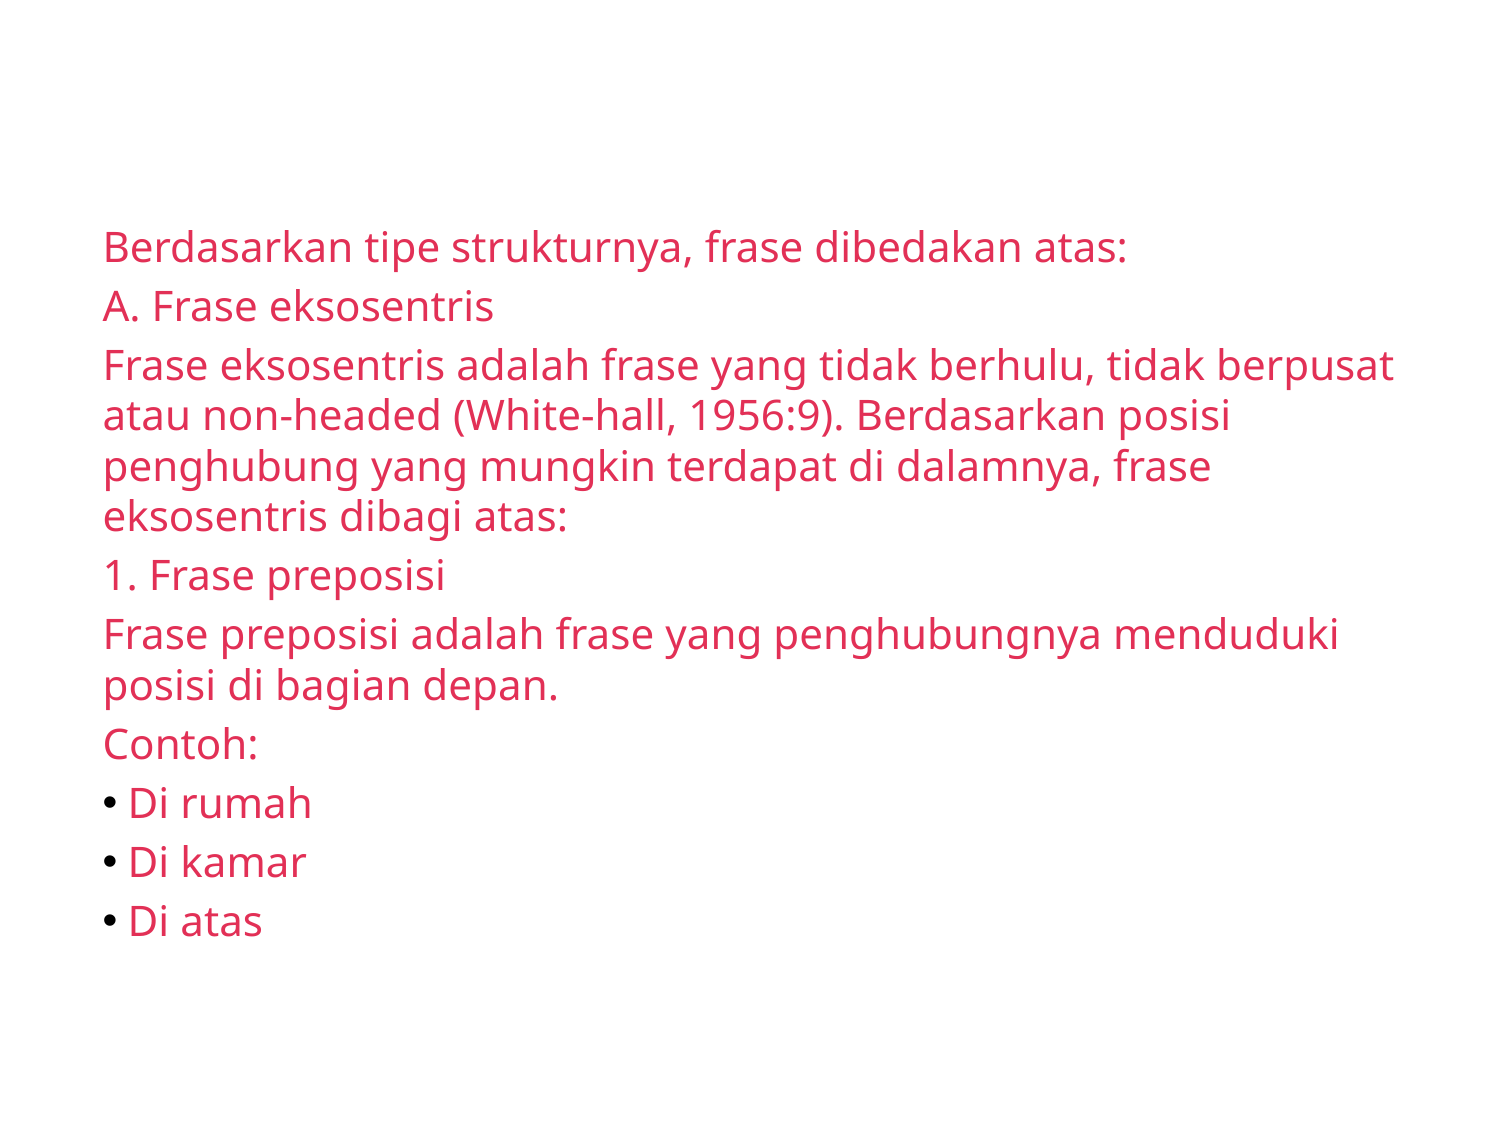

#
Berdasarkan tipe strukturnya, frase dibedakan atas:
A. Frase eksosentris
Frase eksosentris adalah frase yang tidak berhulu, tidak berpusat atau non-headed (White-hall, 1956:9). Berdasarkan posisi penghubung yang mungkin terdapat di dalamnya, frase eksosentris dibagi atas:
1. Frase preposisi
Frase preposisi adalah frase yang penghubungnya menduduki posisi di bagian depan.
Contoh:
Di rumah
Di kamar
Di atas